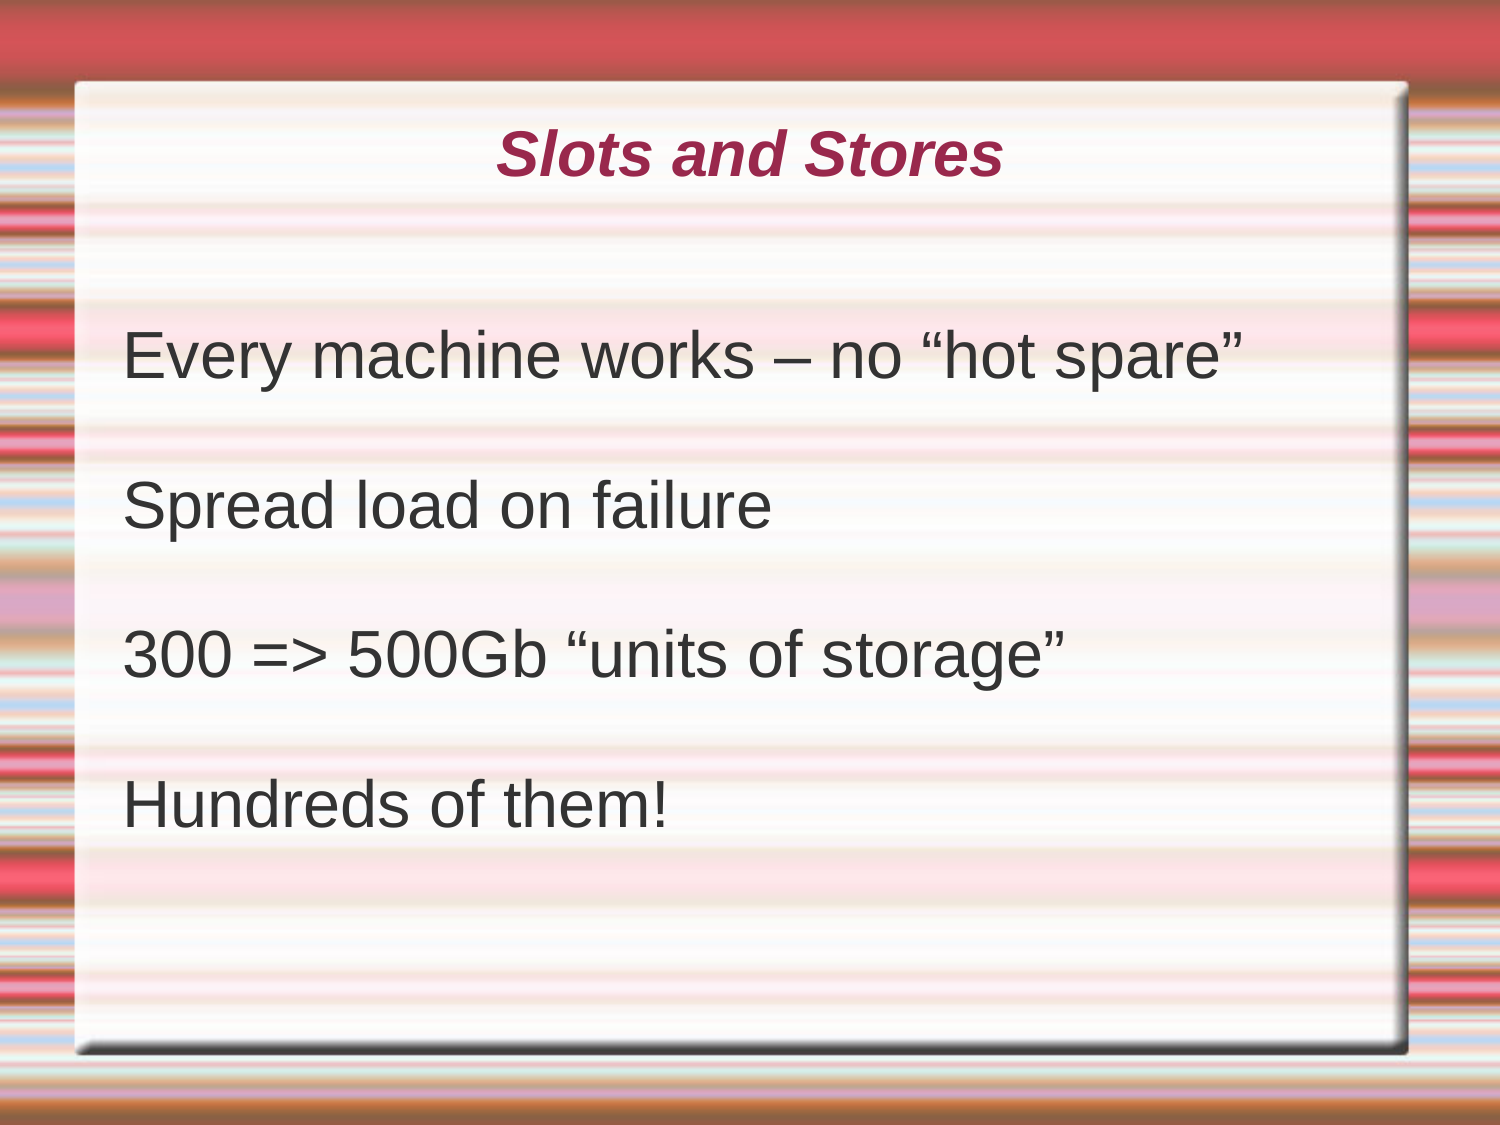

# Slots and Stores
Every machine works – no “hot spare”
Spread load on failure
300 => 500Gb “units of storage”
Hundreds of them!